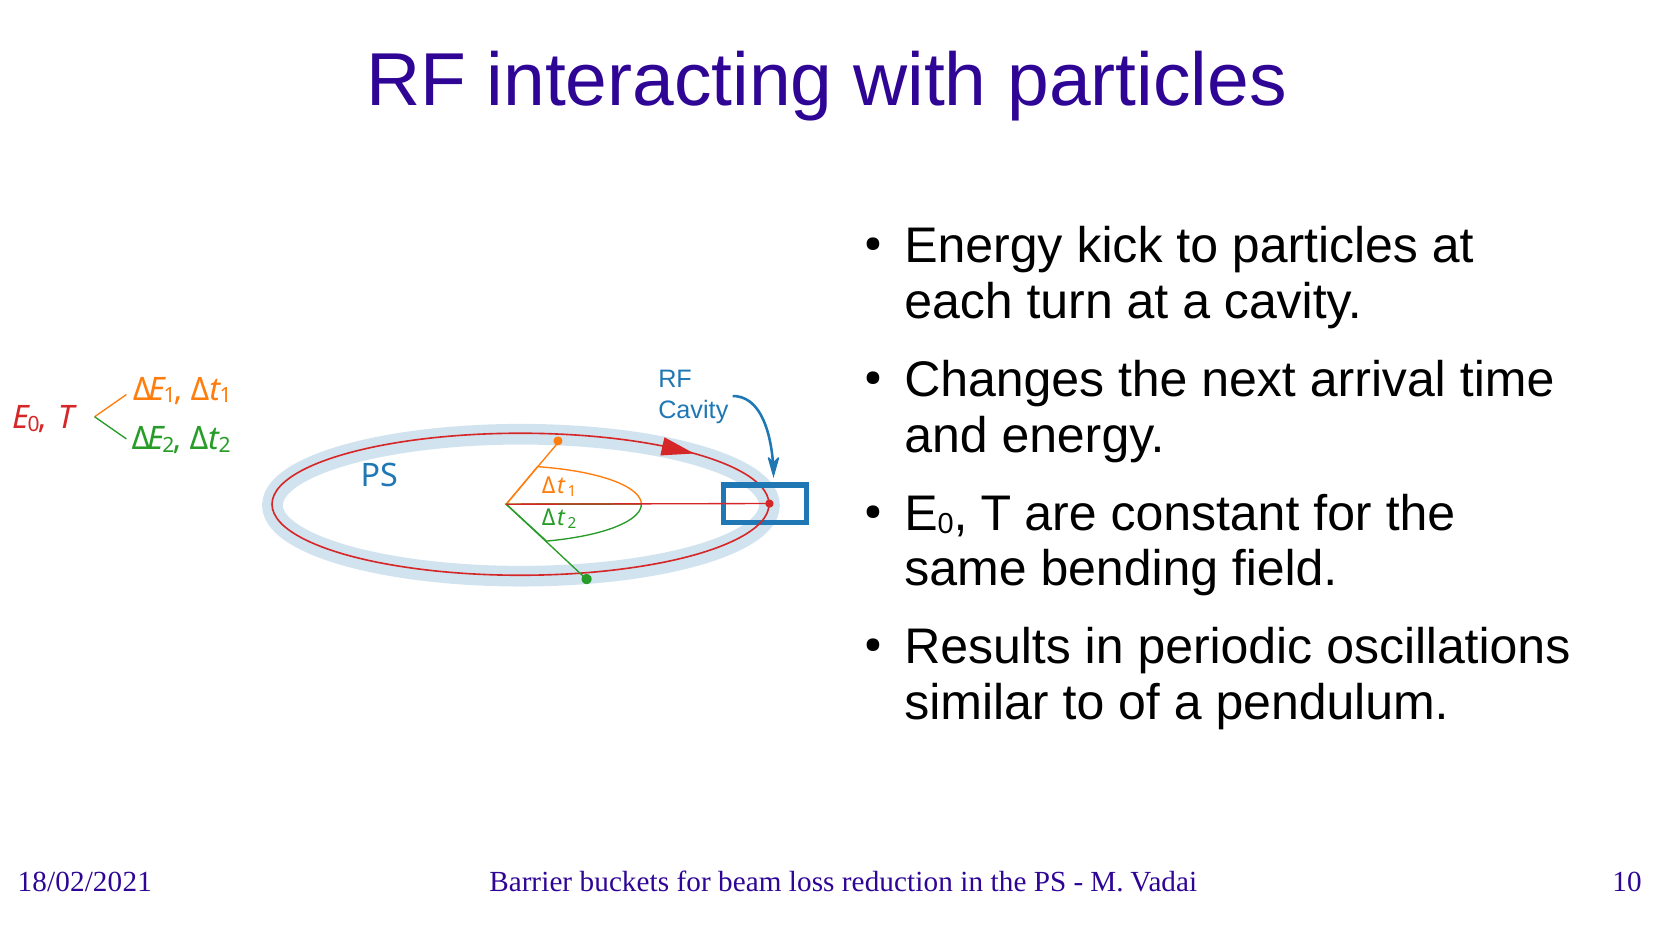

# RF interacting with particles
Energy kick to particles at each turn at a cavity.
Changes the next arrival time and energy.
E0, T are constant for the same bending field.
Results in periodic oscillations similar to of a pendulum.
18/02/2021
Barrier buckets for beam loss reduction in the PS - M. Vadai
10